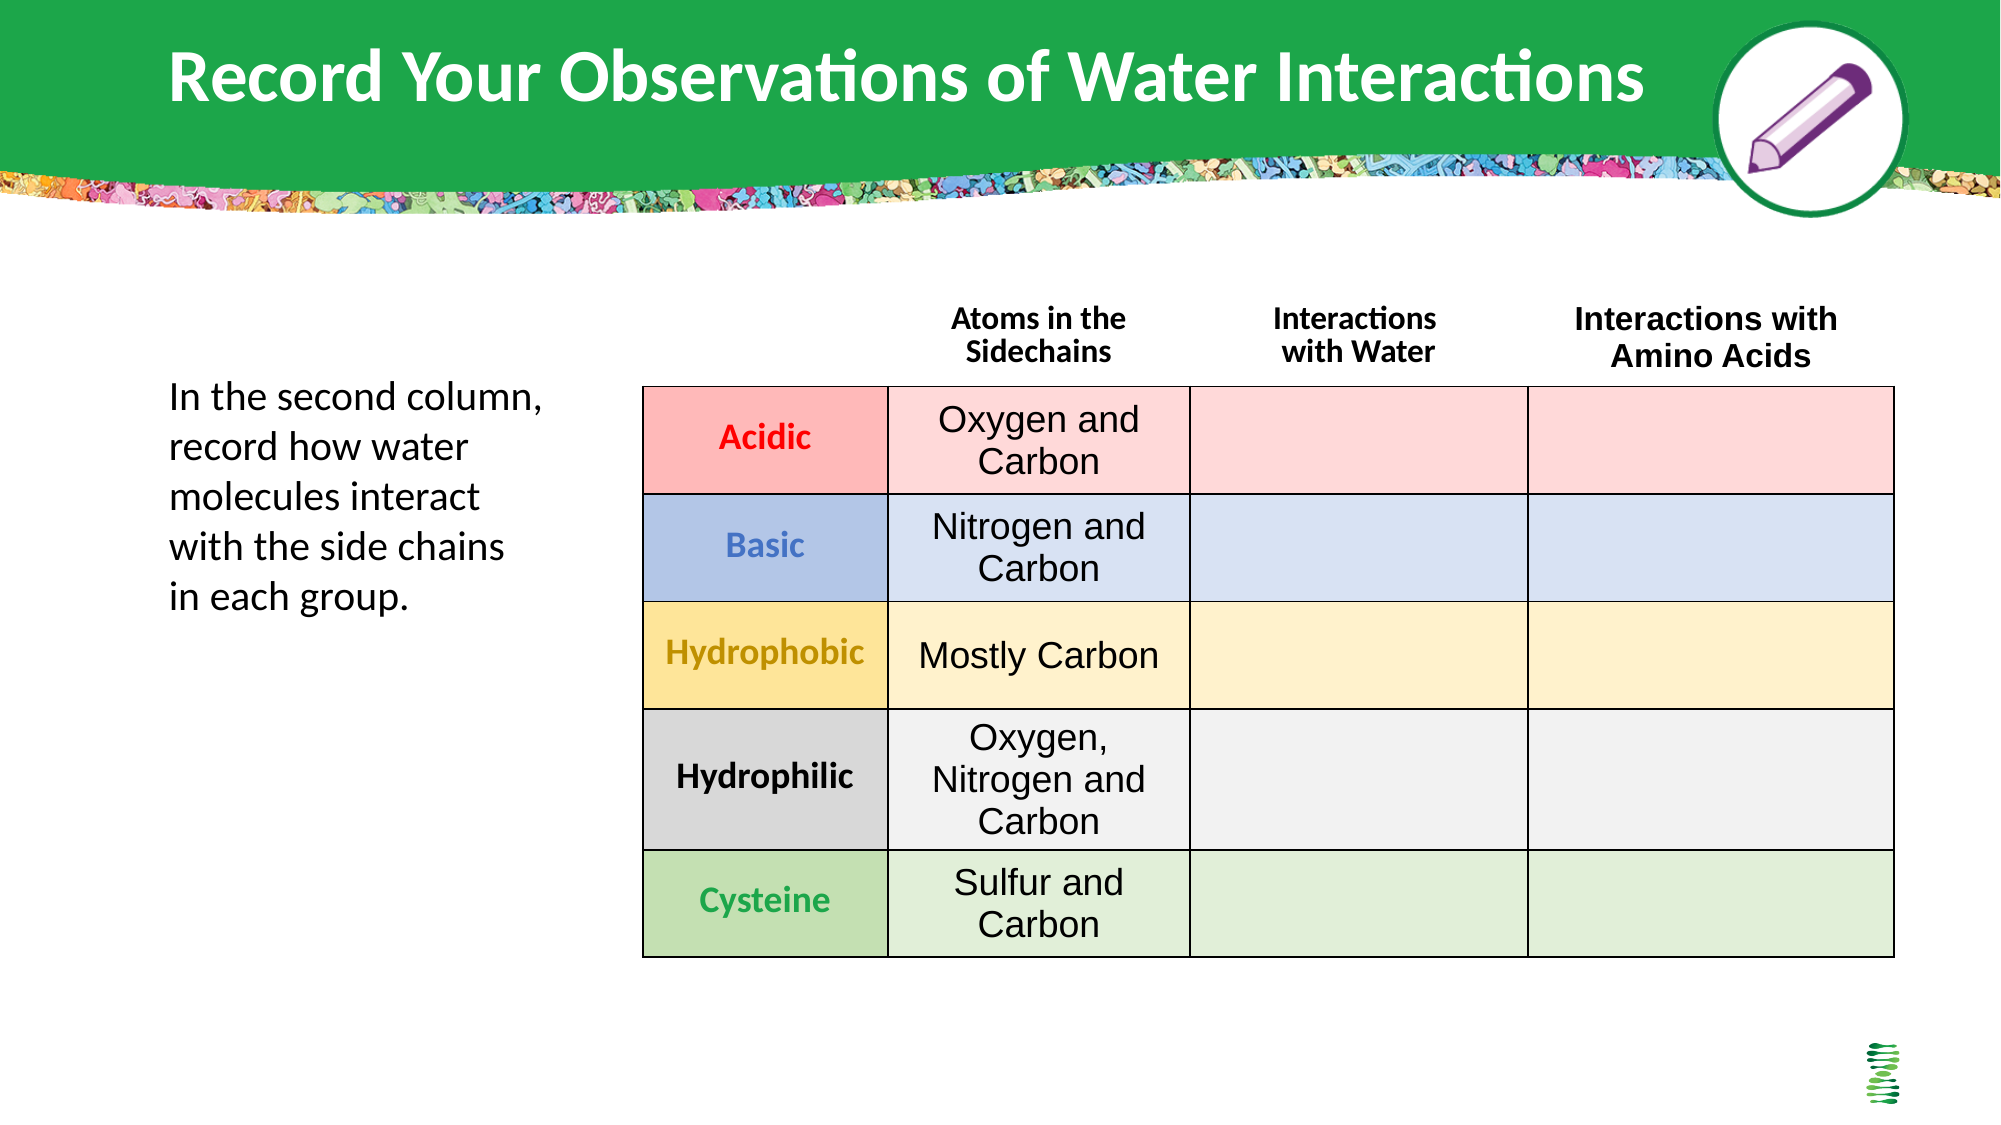

Record Your Observations of Water Interactions
| | Atoms in the Sidechains | Interactions with Water | Interactions with Amino Acids |
| --- | --- | --- | --- |
| Acidic | Oxygen and Carbon | | |
| Basic | Nitrogen and Carbon | | |
| Hydrophobic | Mostly Carbon | | |
| Hydrophilic | Oxygen, Nitrogen and Carbon | | |
| Cysteine | Sulfur and Carbon | | |
In the second column, record how water molecules interact with the side chains in each group.